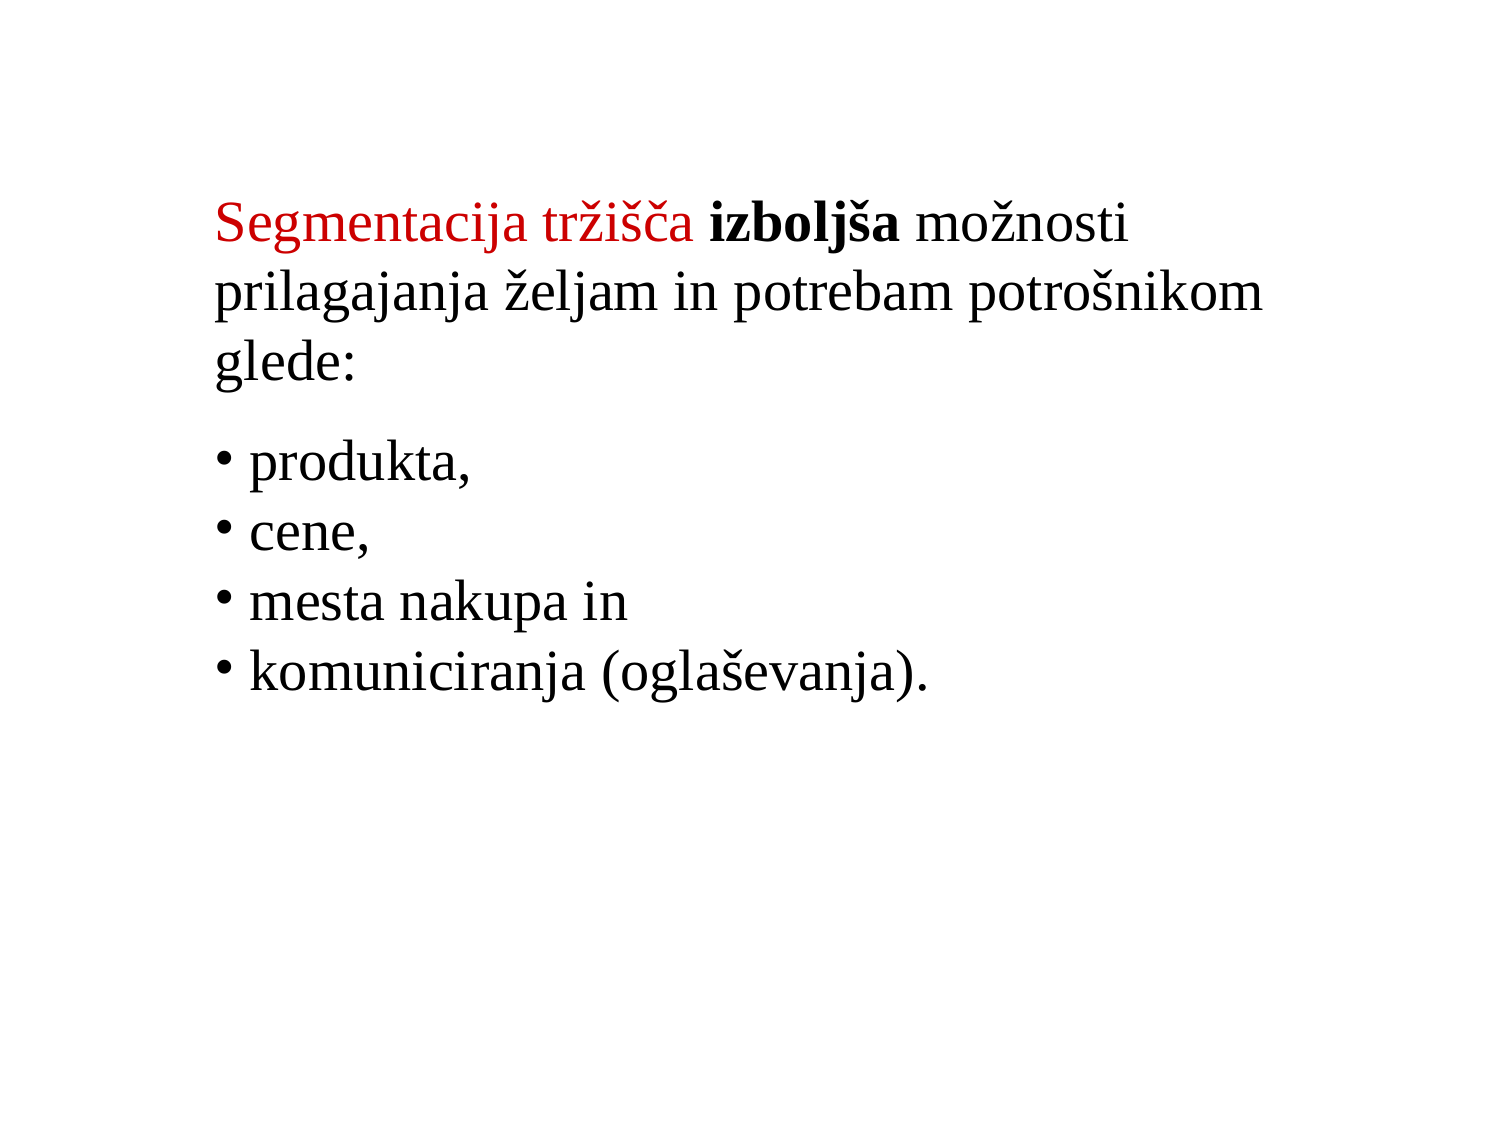

Segmentacija tržišča izboljša možnosti prilagajanja željam in potrebam potrošnikom glede:
 produkta,
 cene,
 mesta nakupa in
 komuniciranja (oglaševanja).